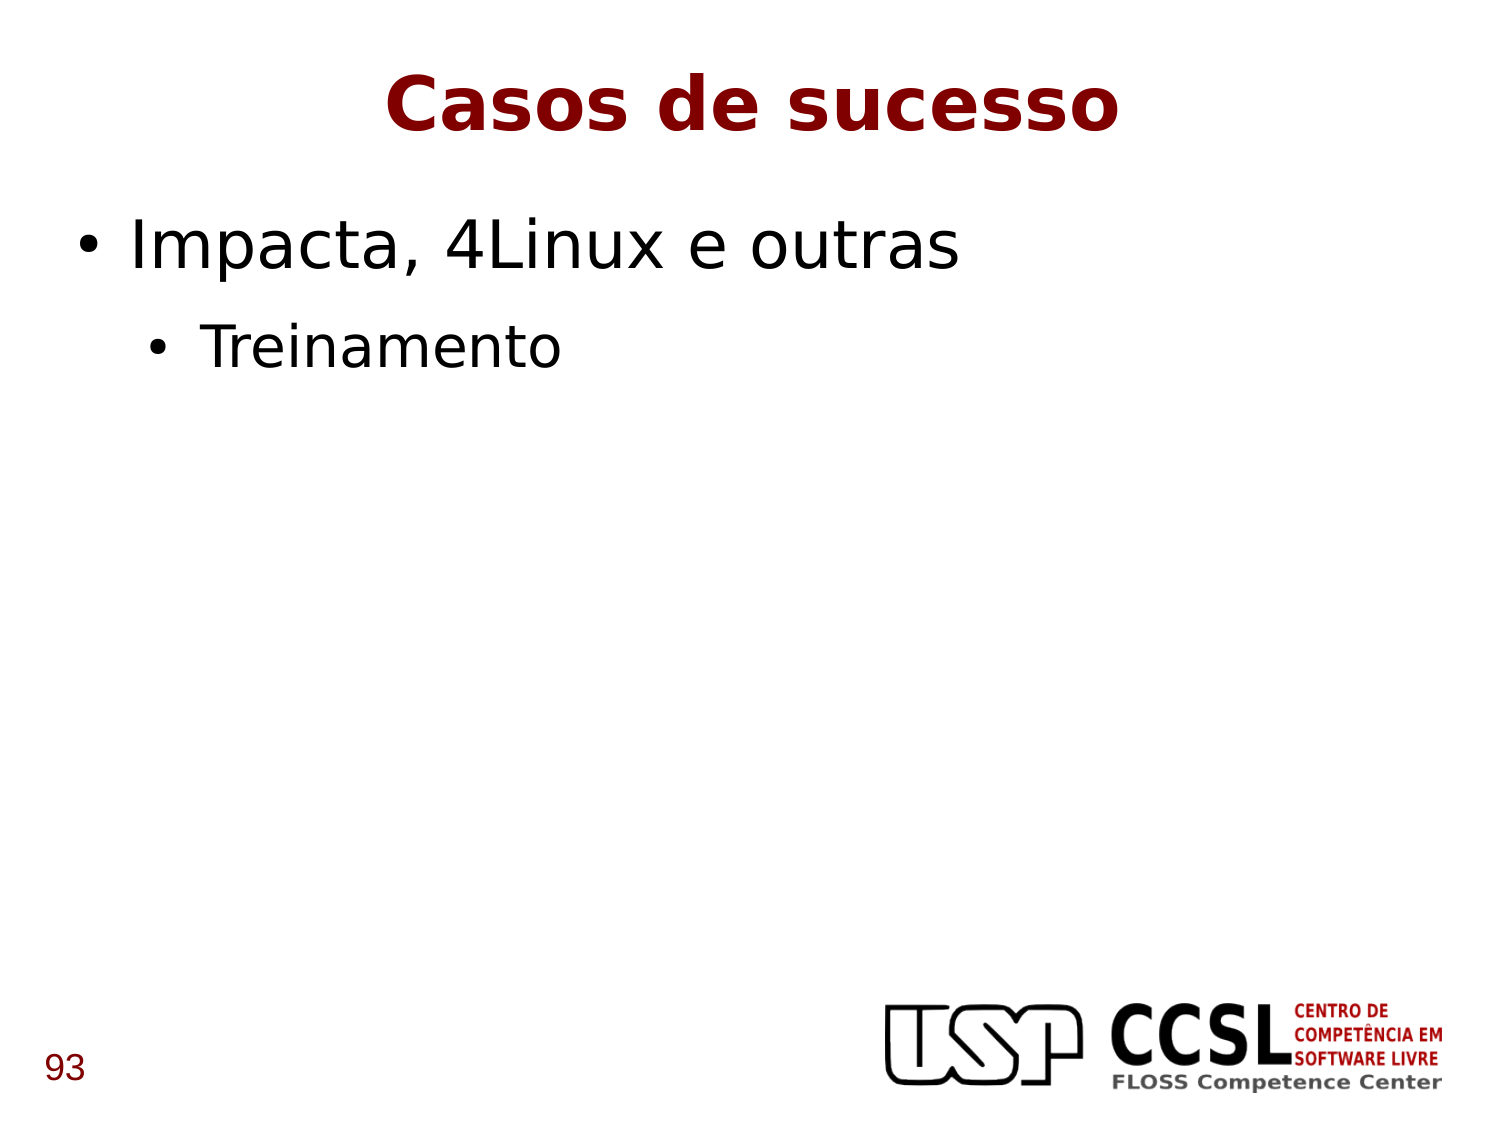

# Casos de sucesso
Impacta, 4Linux e outras
Treinamento